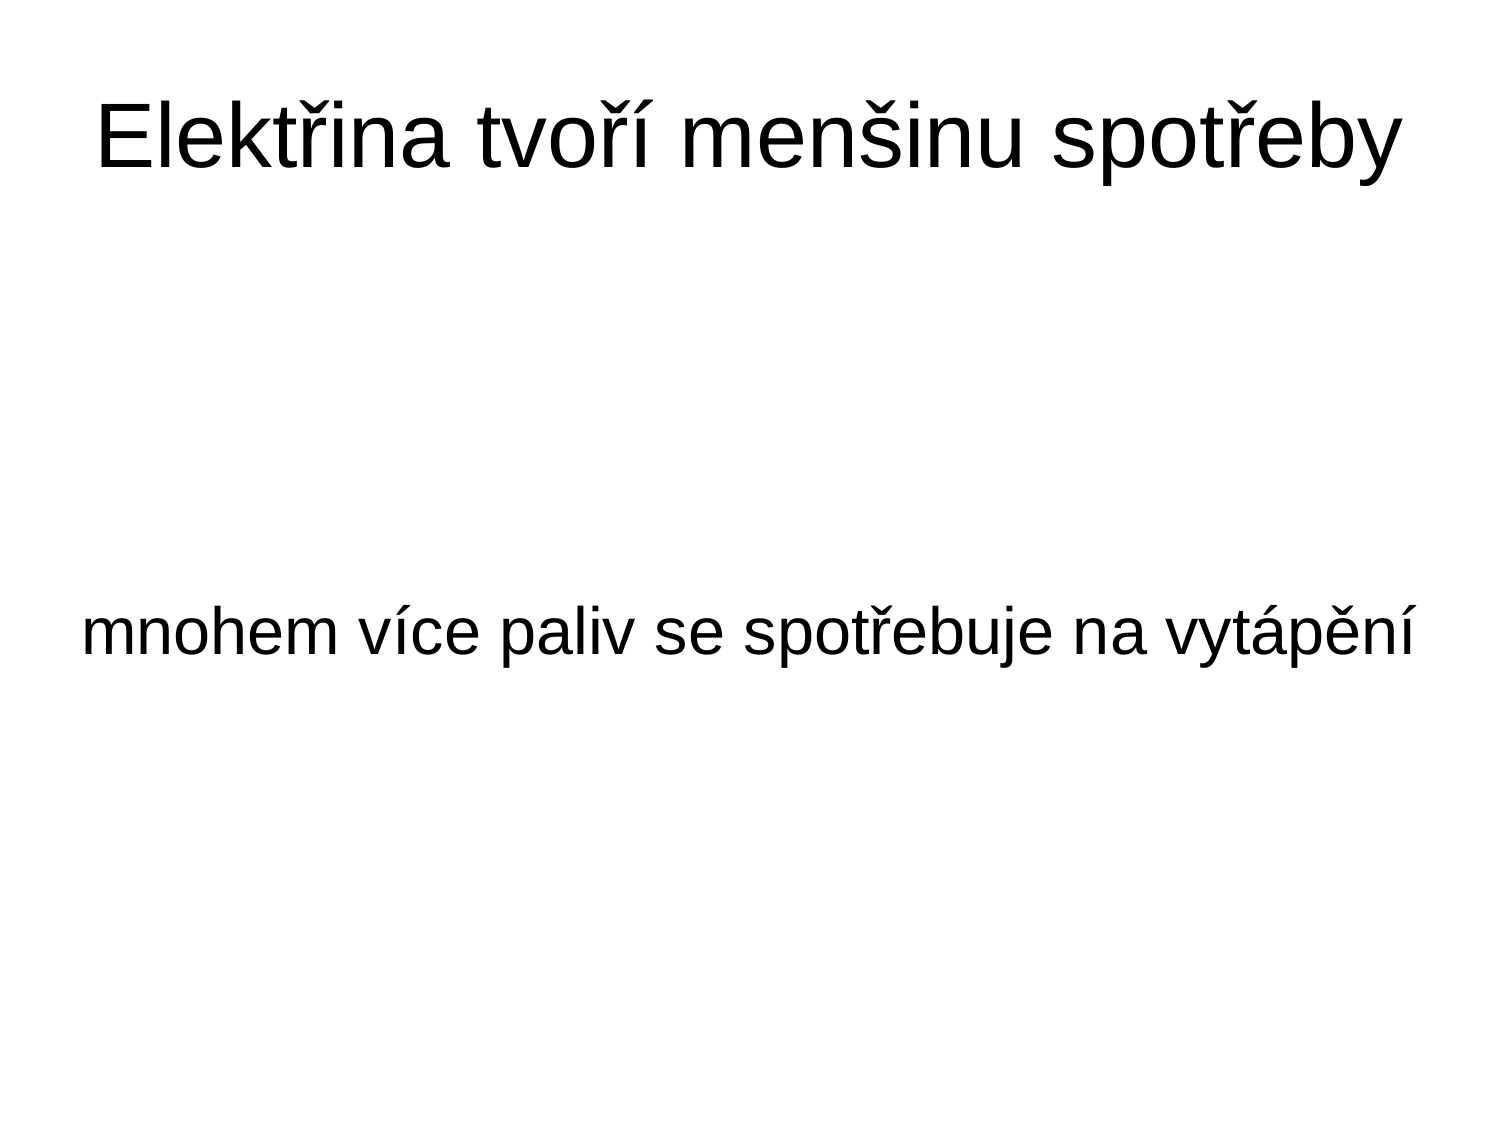

# Elektřina tvoří menšinu spotřeby
mnohem více paliv se spotřebuje na vytápění